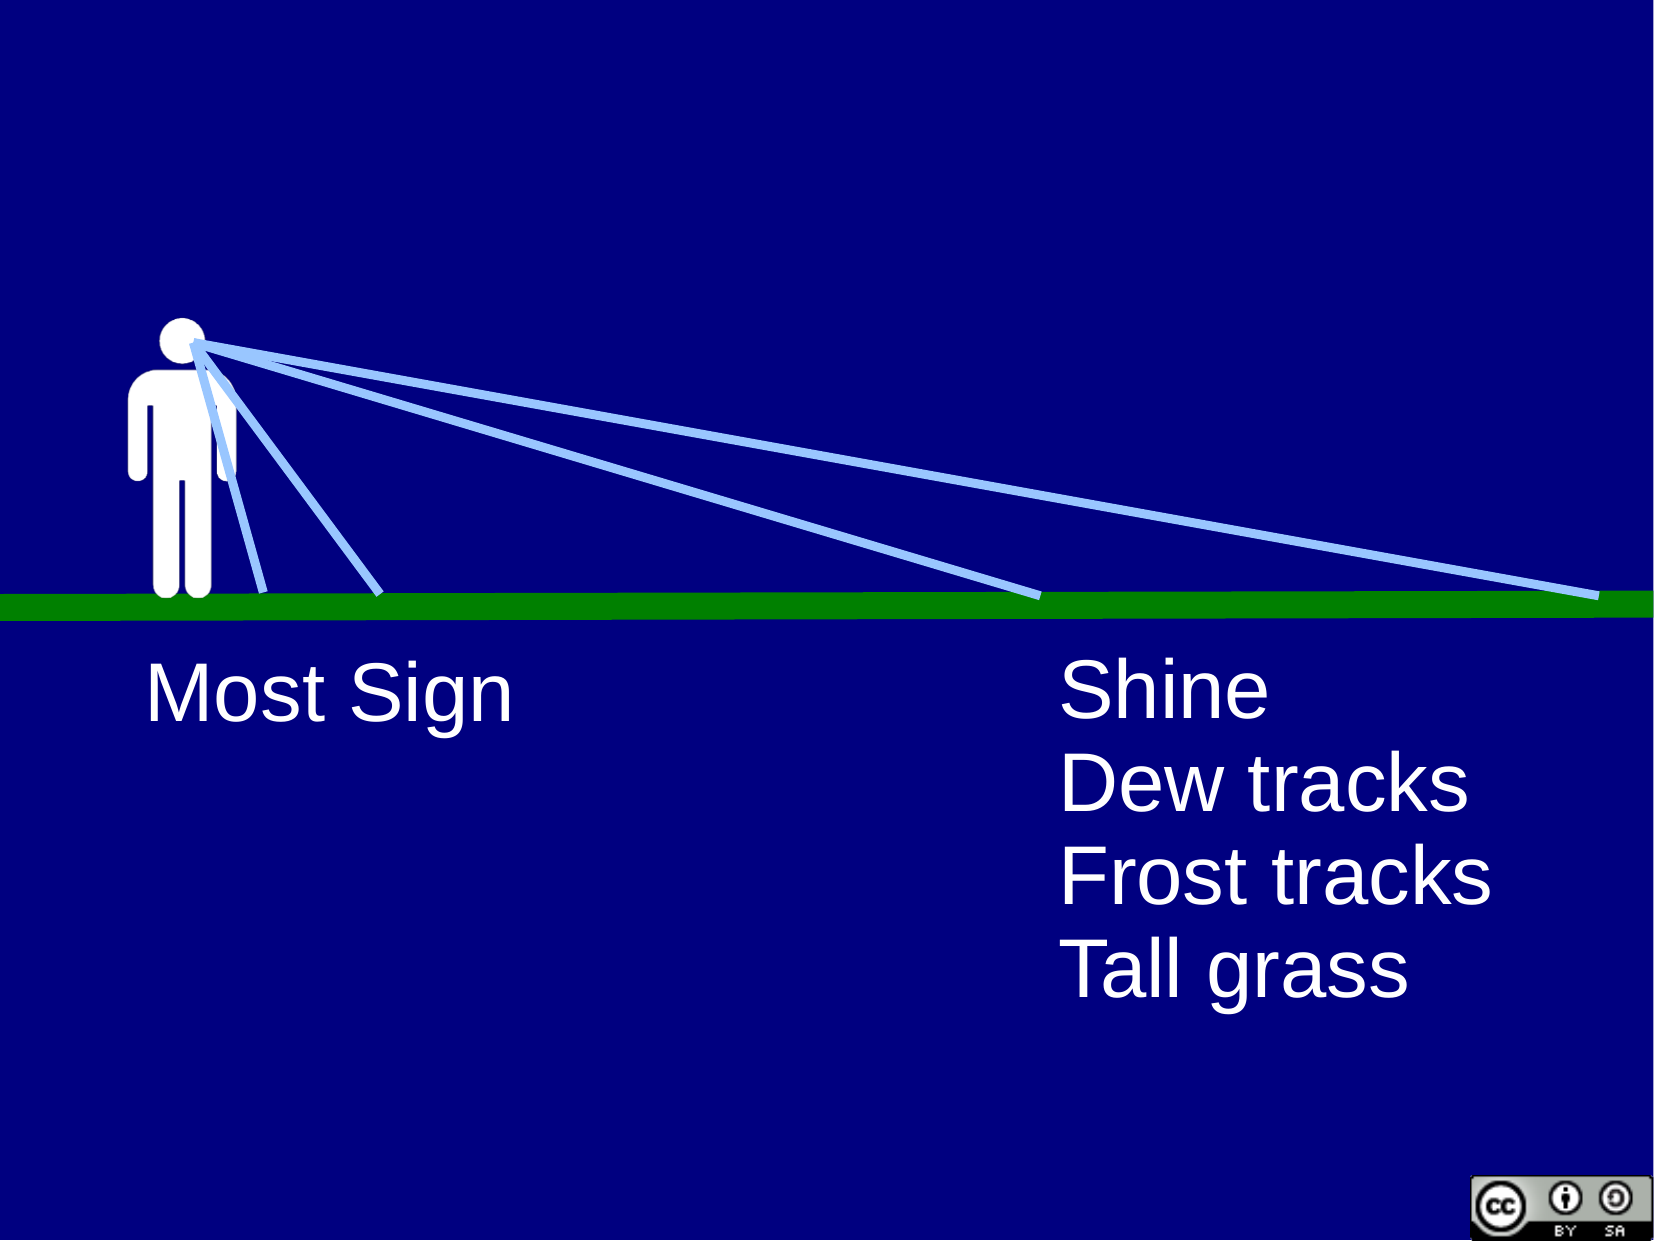

Most Sign
Shine
Dew tracks
Frost tracks
Tall grass